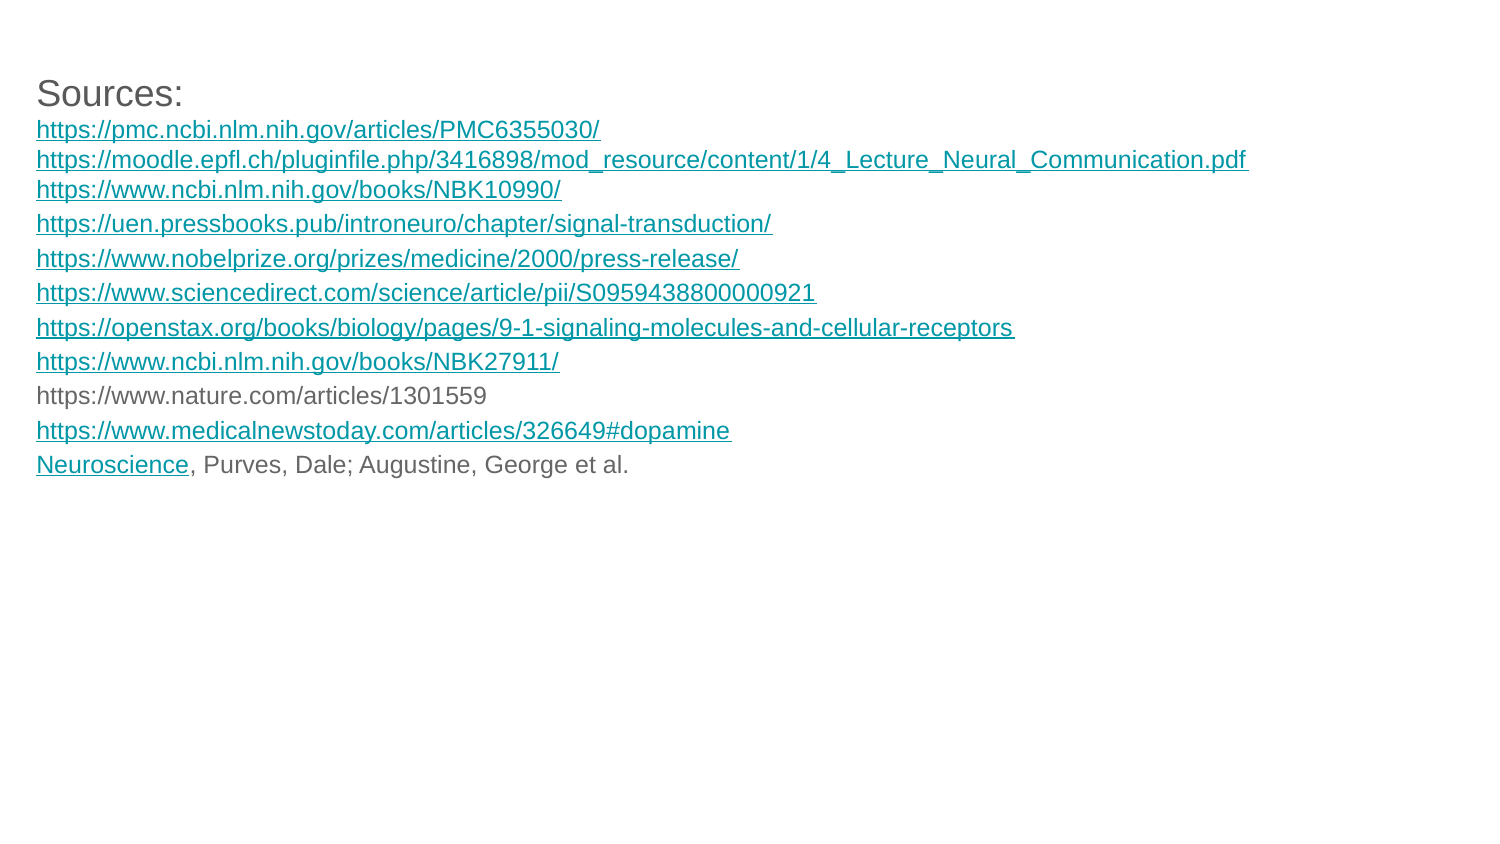

Sources:
https://pmc.ncbi.nlm.nih.gov/articles/PMC6355030/
https://moodle.epfl.ch/pluginfile.php/3416898/mod_resource/content/1/4_Lecture_Neural_Communication.pdf
https://www.ncbi.nlm.nih.gov/books/NBK10990/
https://uen.pressbooks.pub/introneuro/chapter/signal-transduction/
https://www.nobelprize.org/prizes/medicine/2000/press-release/
https://www.sciencedirect.com/science/article/pii/S0959438800000921
https://openstax.org/books/biology/pages/9-1-signaling-molecules-and-cellular-receptors
https://www.ncbi.nlm.nih.gov/books/NBK27911/
https://www.nature.com/articles/1301559
https://www.medicalnewstoday.com/articles/326649#dopamine
Neuroscience, Purves, Dale; Augustine, George et al.